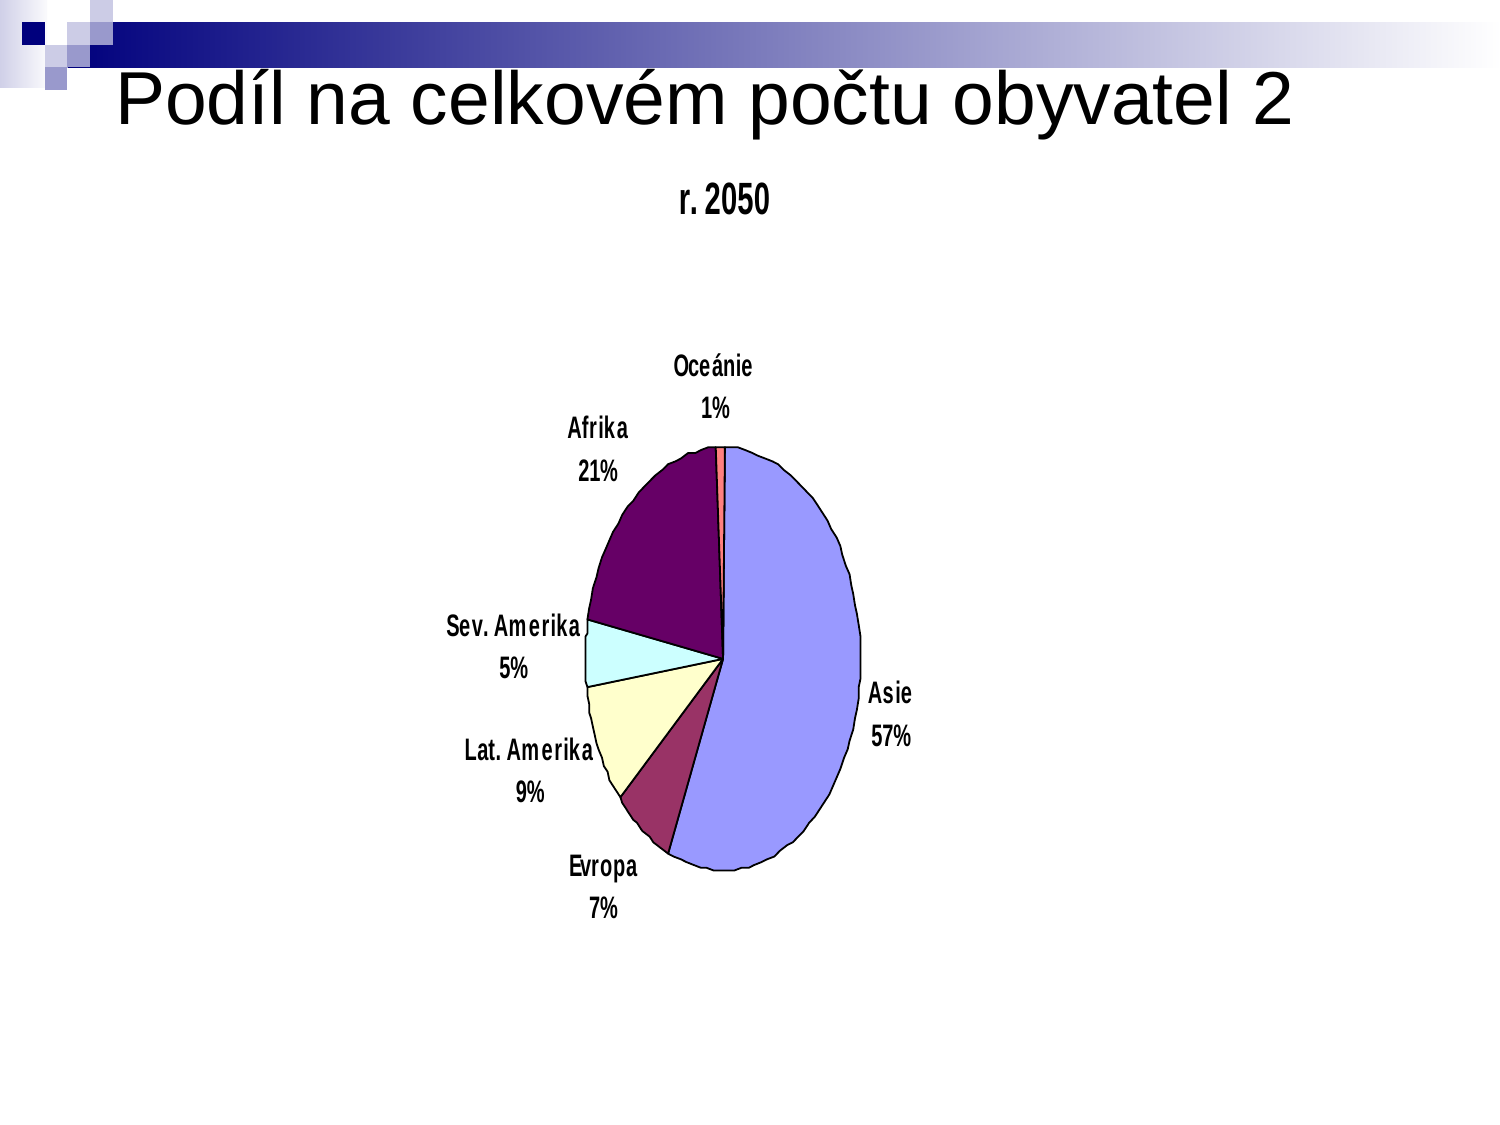

# Podíl na celkovém počtu obyvatel 2